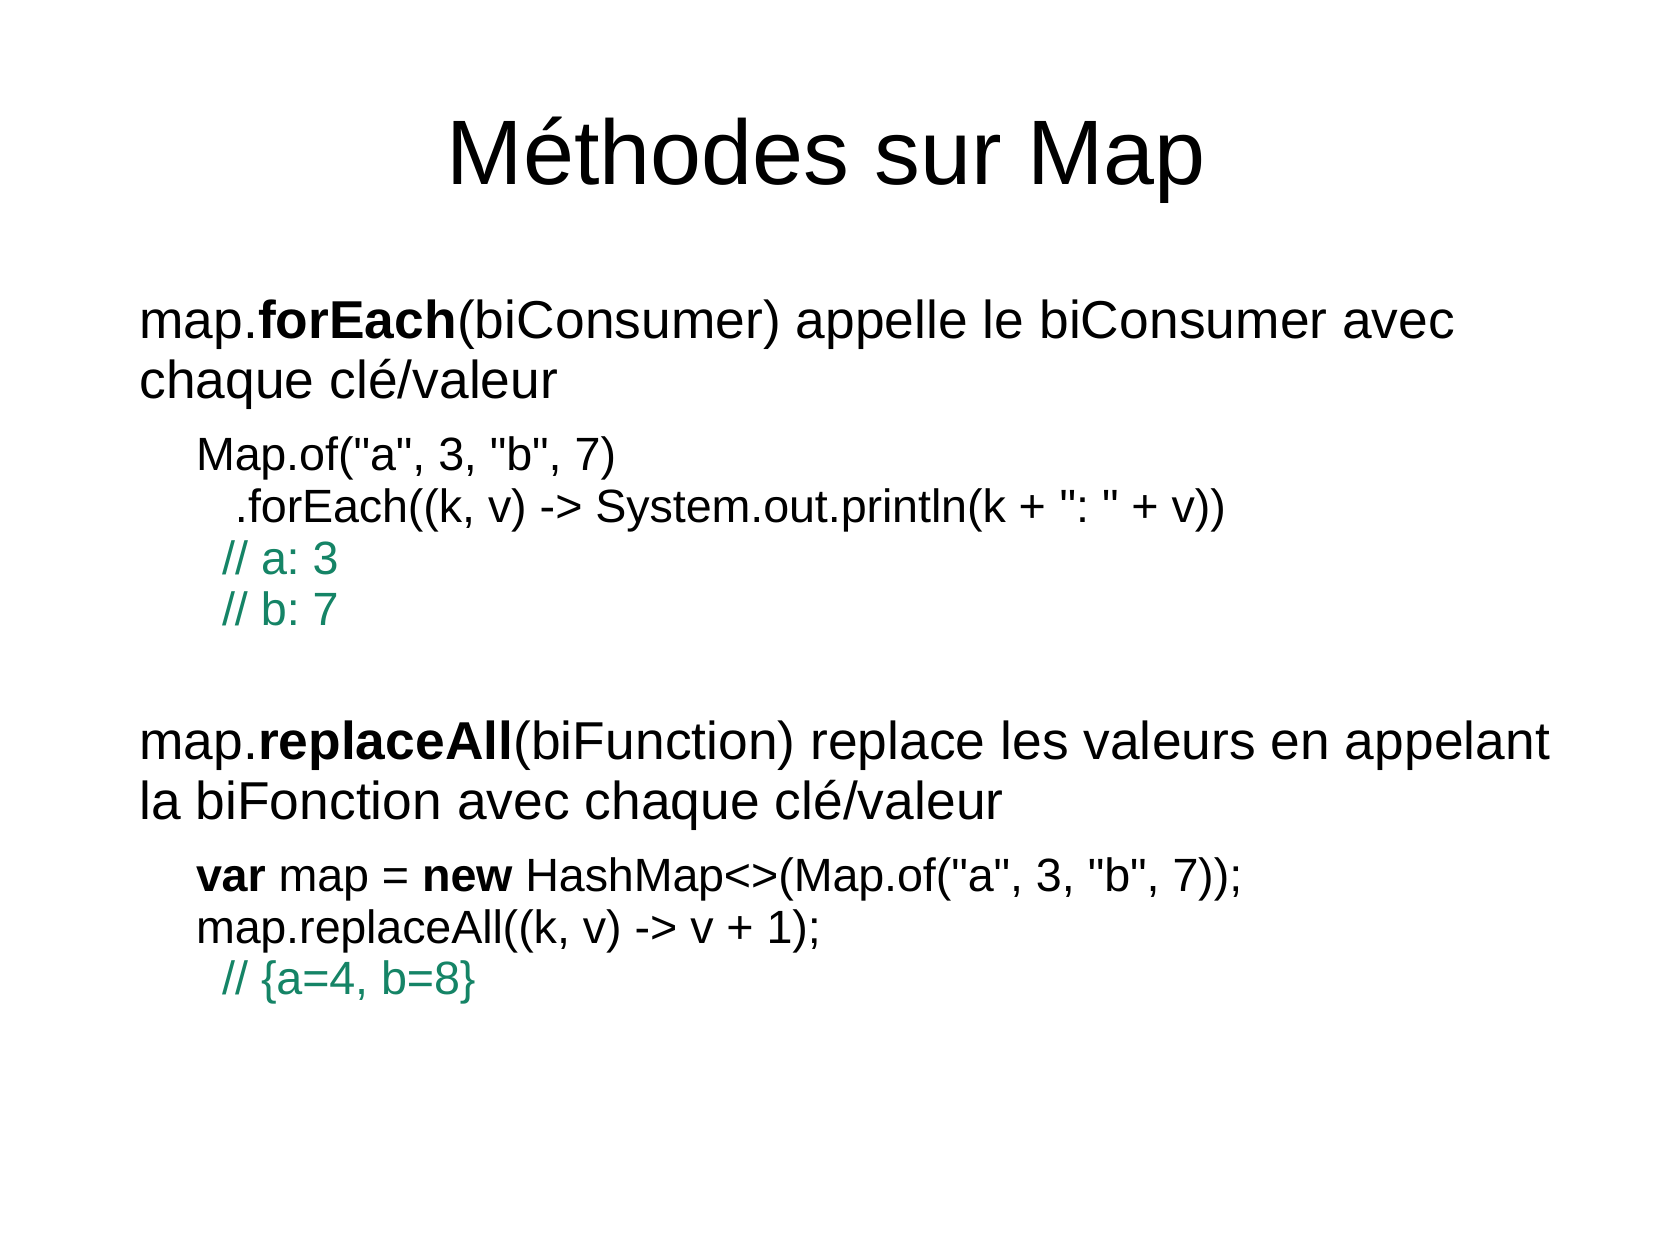

# Méthodes sur Map
map.forEach(biConsumer) appelle le biConsumer avec chaque clé/valeur
Map.of("a", 3, "b", 7)
 .forEach((k, v) -> System.out.println(k + ": " + v))
 // a: 3
 // b: 7
map.replaceAll(biFunction) replace les valeurs en appelant la biFonction avec chaque clé/valeur
var map = new HashMap<>(Map.of("a", 3, "b", 7));
map.replaceAll((k, v) -> v + 1);
 // {a=4, b=8}